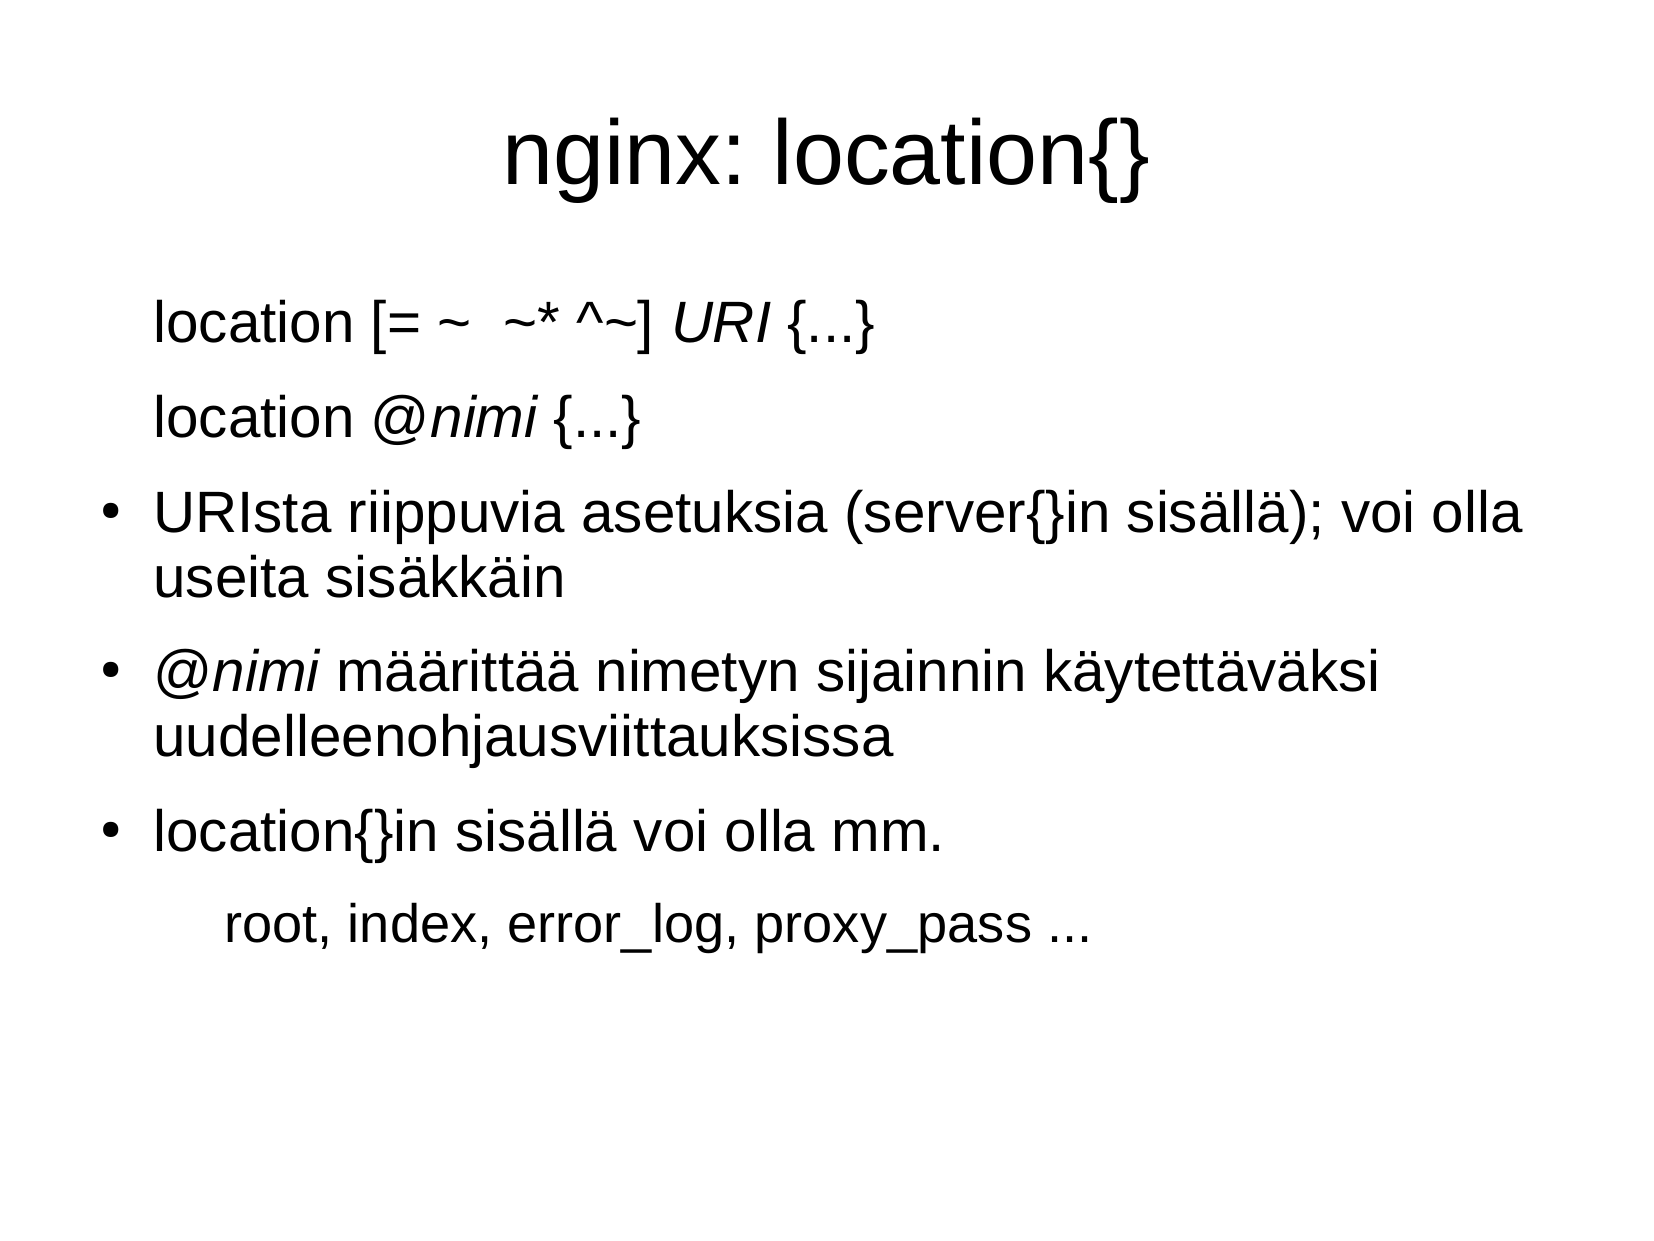

# nginx: location{}
location [= ~ ~* ^~] URI {...}
location @nimi {...}
URIsta riippuvia asetuksia (server{}in sisällä); voi olla useita sisäkkäin
@nimi määrittää nimetyn sijainnin käytettäväksi uudelleenohjausviittauksissa
location{}in sisällä voi olla mm.
root, index, error_log, proxy_pass ...